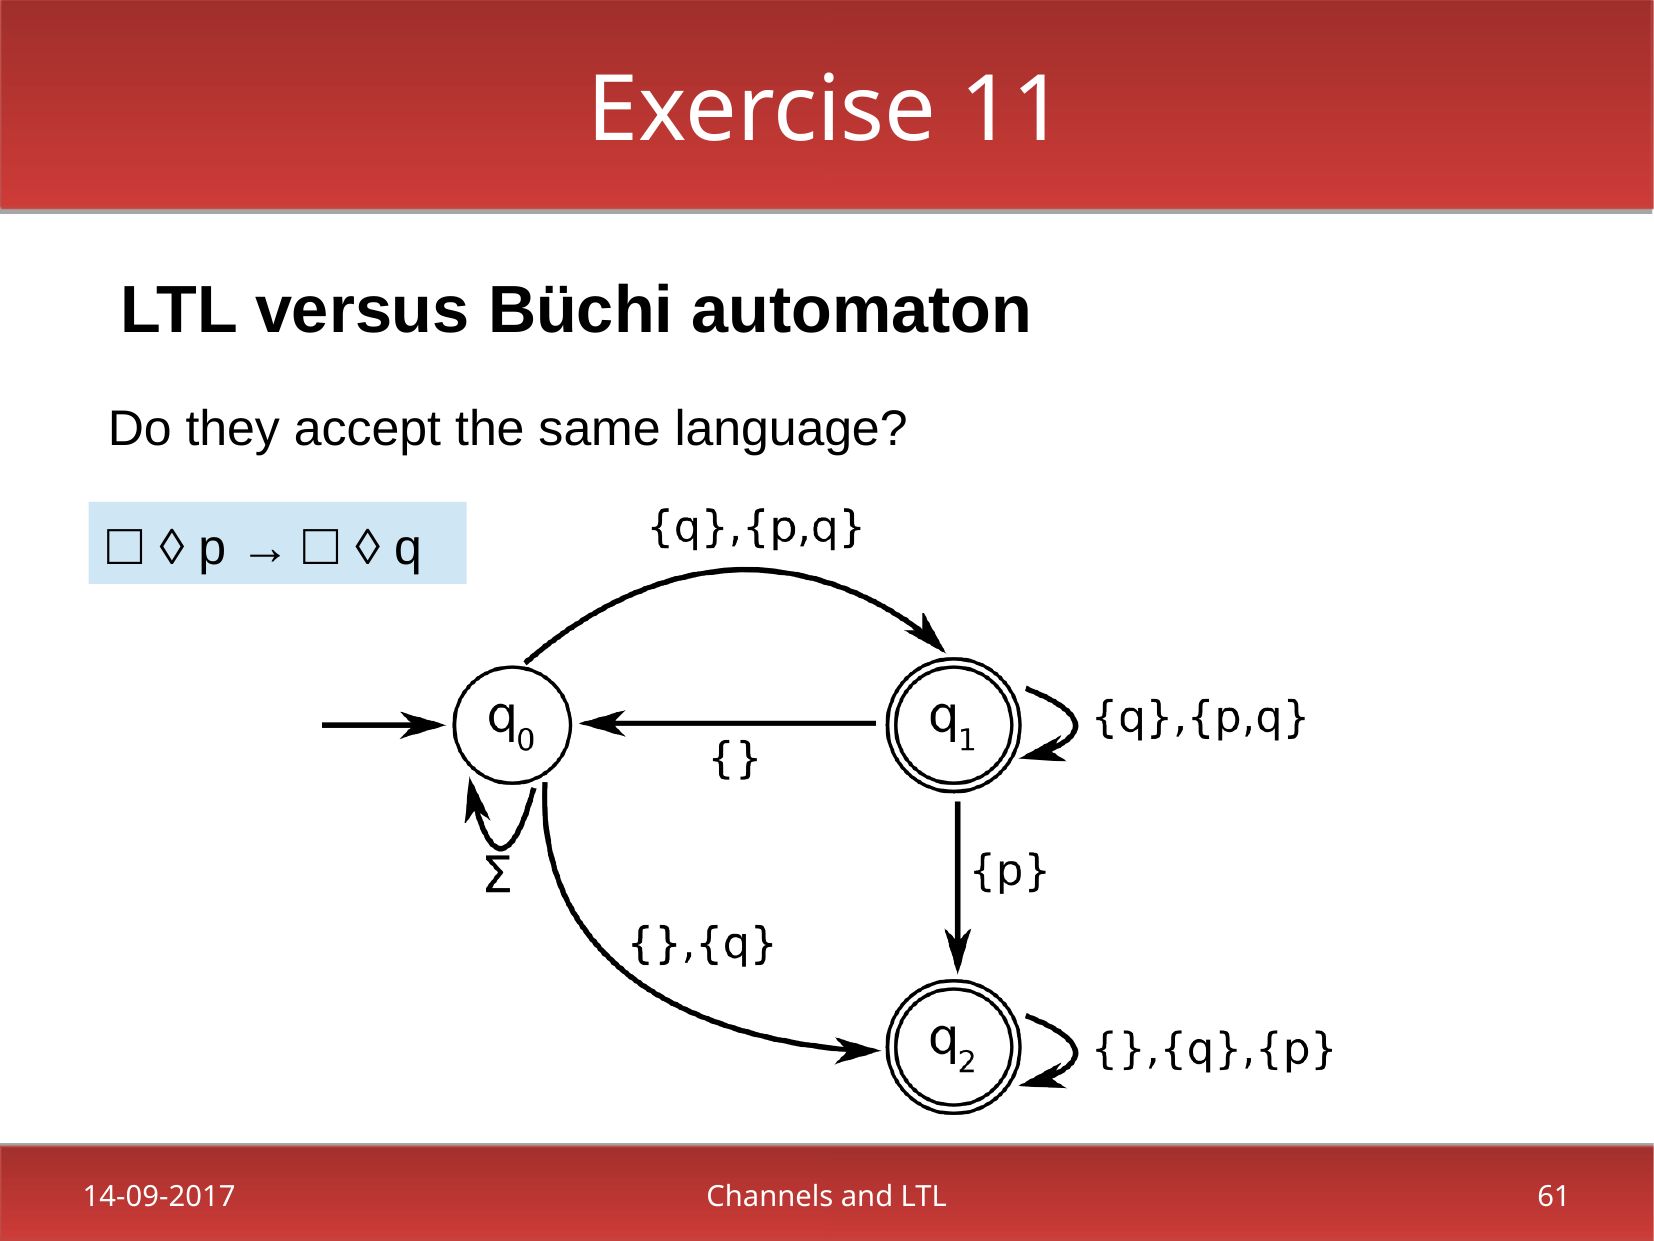

# Exercise 11
LTL versus Büchi automaton
Do they accept the same language?
□ ◊ p → □ ◊ q
14-09-2017
Channels and LTL
61